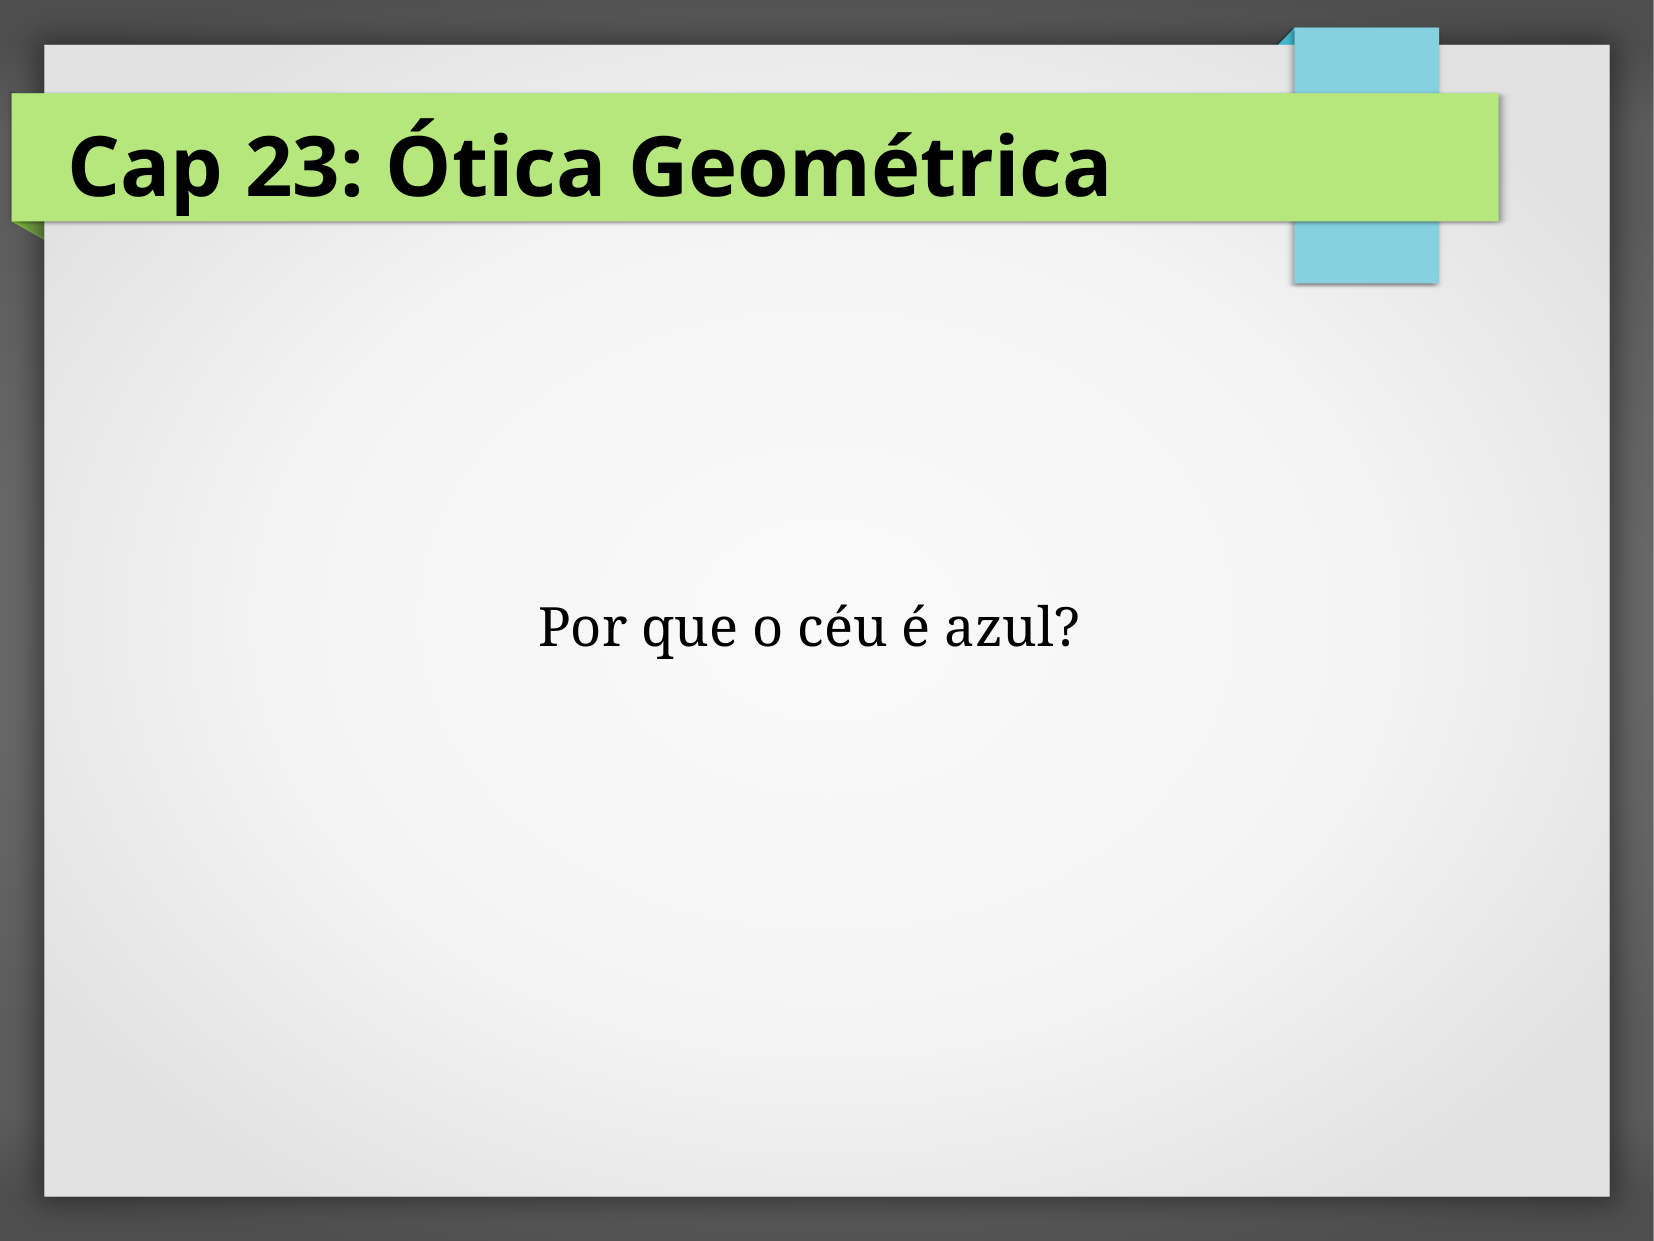

Cap 23: Ótica Geométrica
Por que o céu é azul?